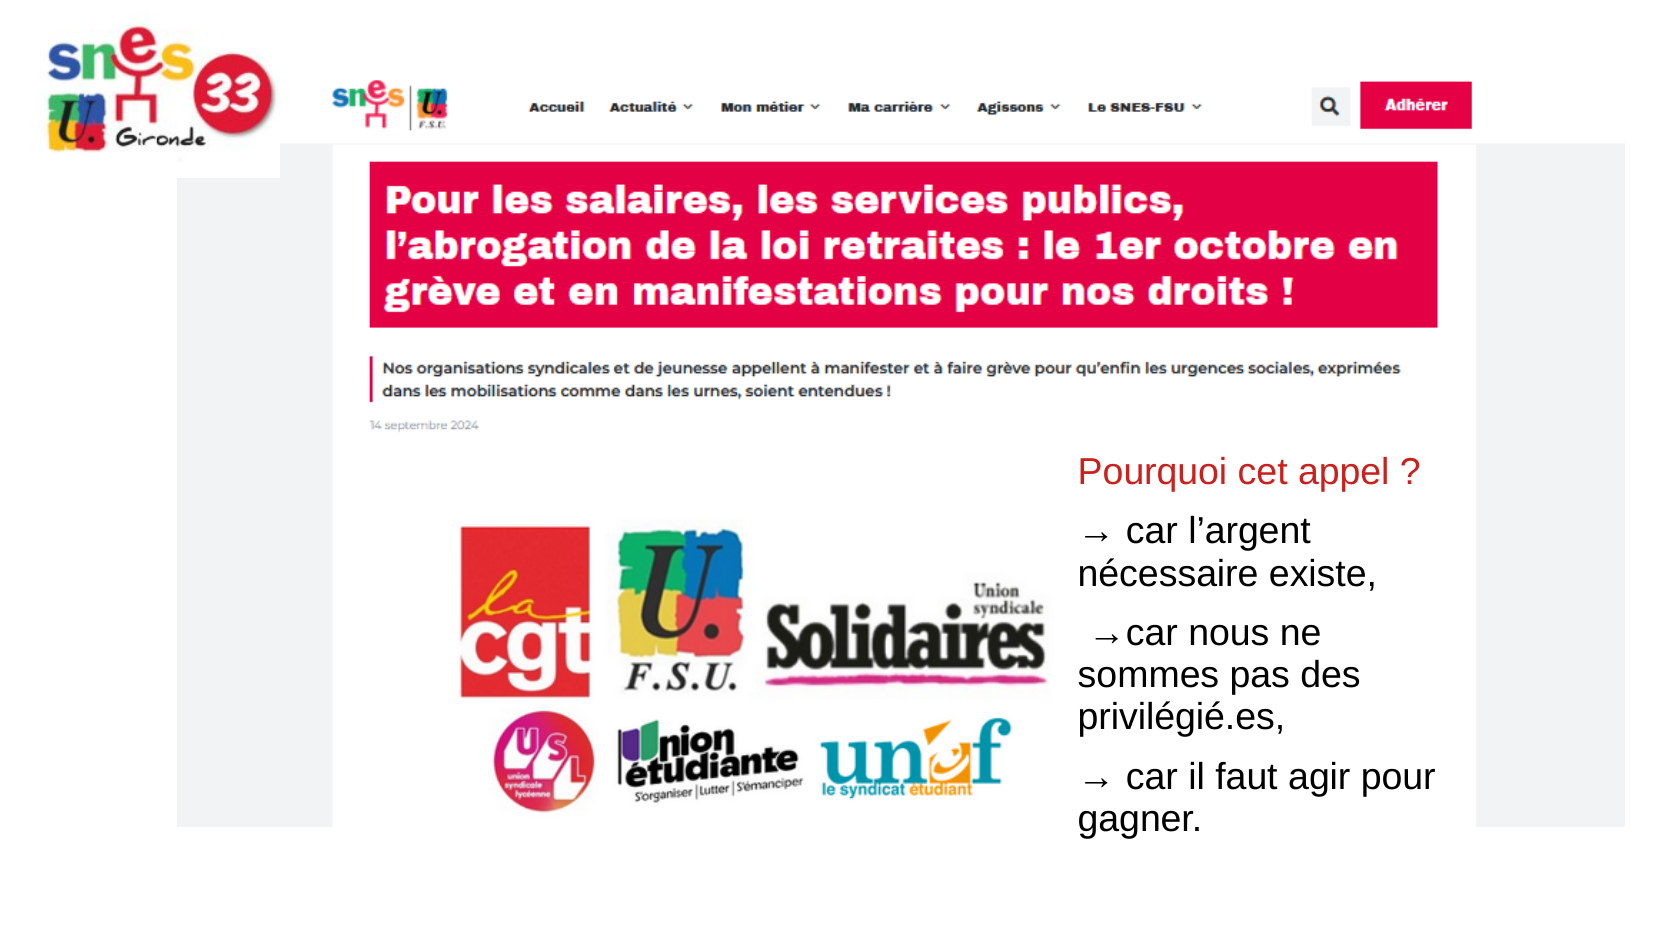

#
Pourquoi cet appel ?
→ car l’argent nécessaire existe,
 →car nous ne sommes pas des privilégié.es,
→ car il faut agir pour gagner.